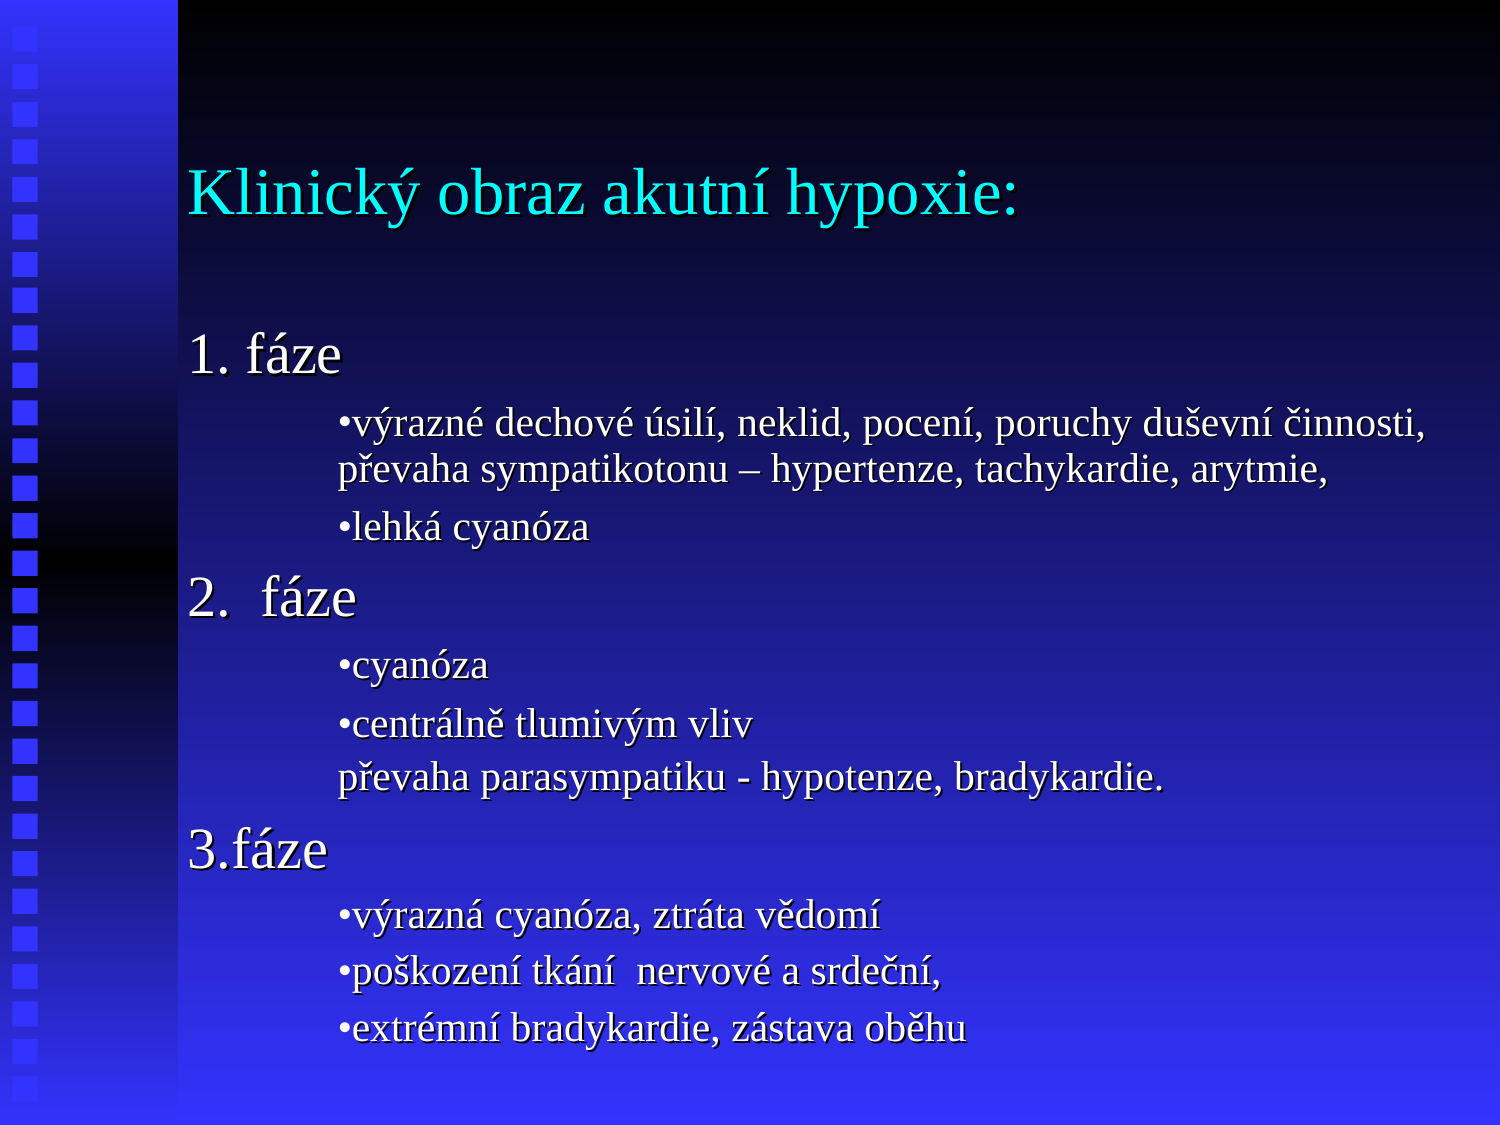

# Klinický obraz akutní hypoxie:
1. fáze
výrazné dechové úsilí, neklid, pocení, poruchy duševní činnosti, převaha sympatikotonu – hypertenze, tachykardie, arytmie,
lehká cyanóza
2. fáze
cyanóza
centrálně tlumivým vliv
převaha parasympatiku - hypotenze, bradykardie.
3.fáze
výrazná cyanóza, ztráta vědomí
poškození tkání nervové a srdeční,
extrémní bradykardie, zástava oběhu